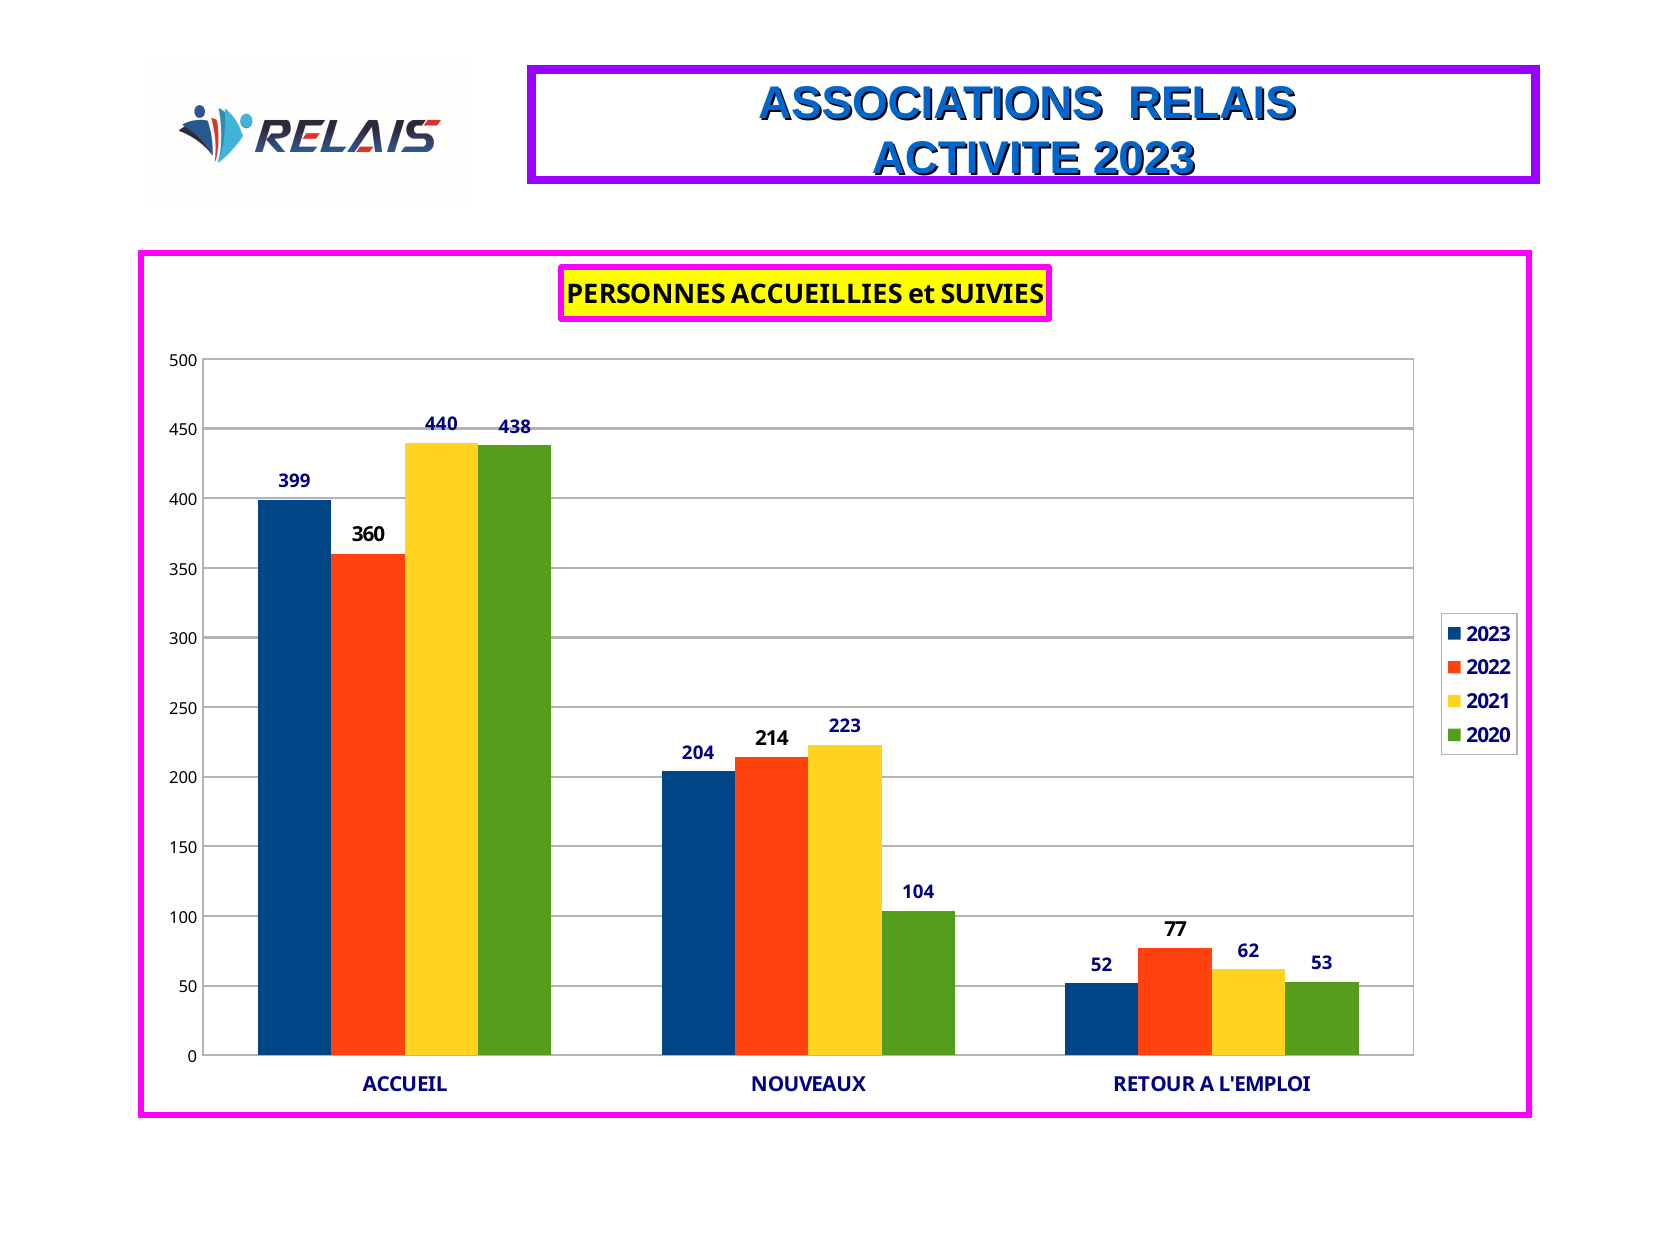

# ASSOCIATIONS RELAIS ACTIVITE 2023
### Chart: PERSONNES ACCUEILLIES et SUIVIES
| Category | 2023 | 2022 | 2021 | 2020 |
|---|---|---|---|---|
| ACCUEIL | 399.0 | 360.0 | 440.0 | 438.0 |
| NOUVEAUX | 204.0 | 214.0 | 223.0 | 104.0 |
| RETOUR A L'EMPLOI | 52.0 | 77.0 | 62.0 | 53.0 |